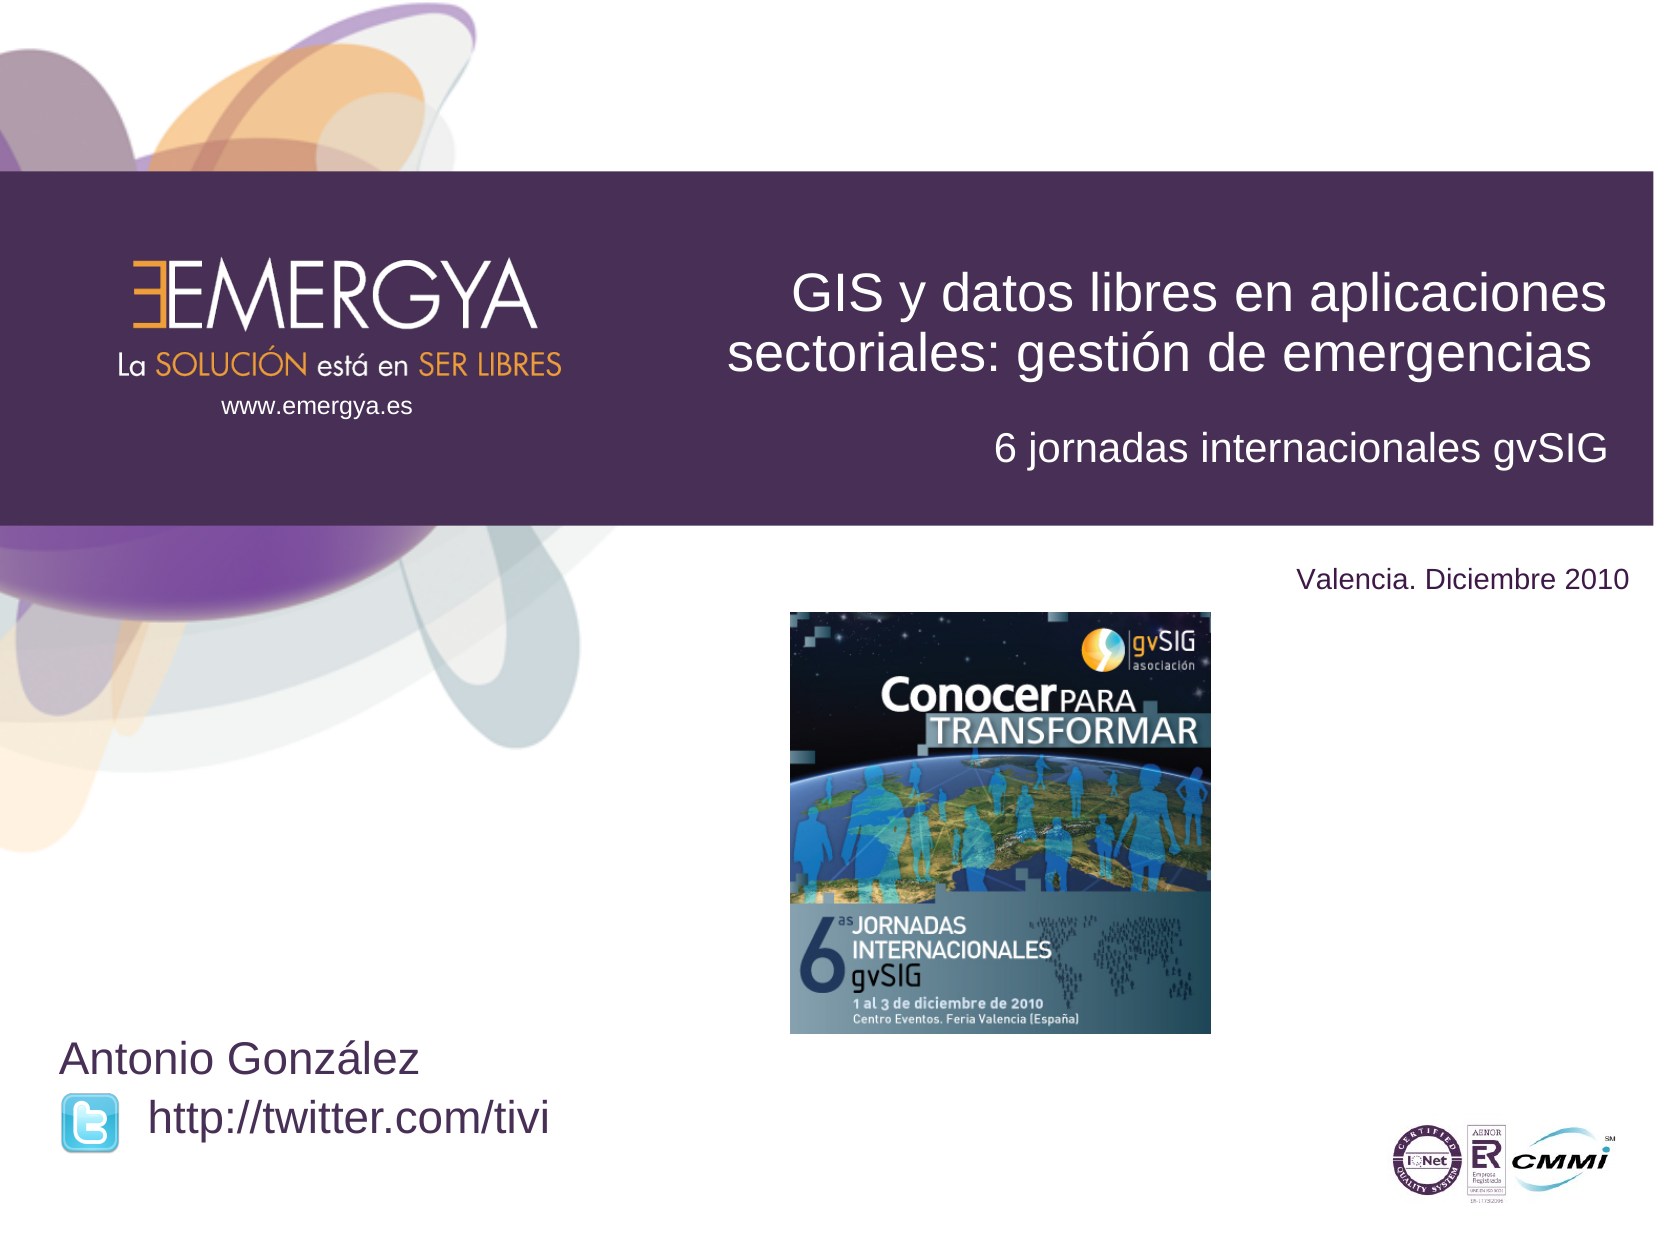

GIS y datos libres en aplicaciones sectoriales: gestión de emergencias
6 jornadas internacionales gvSIG
Valencia. Diciembre 2010
Antonio González
http://twitter.com/tivi